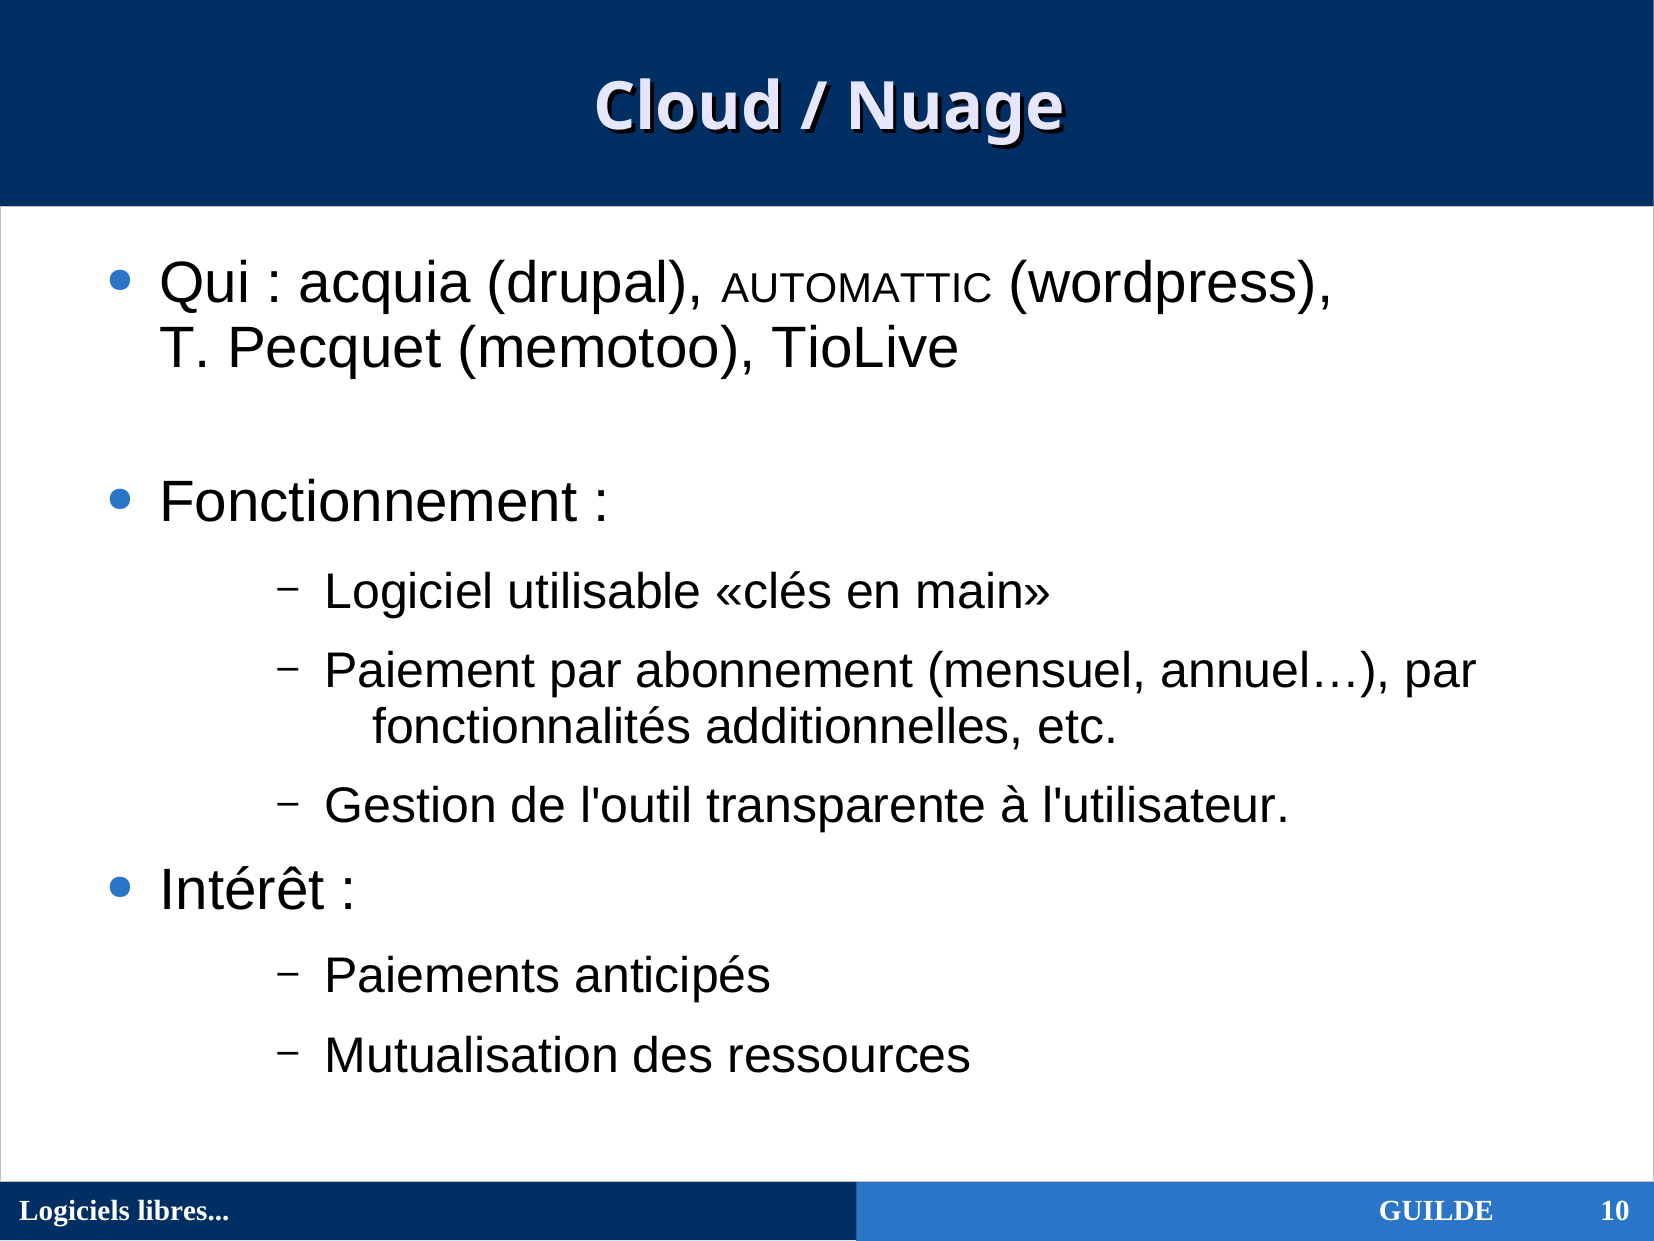

# Cloud / Nuage
Qui : acquia (drupal), AUTOMATTIC (wordpress), T. Pecquet (memotoo), TioLive
Fonctionnement :
Logiciel utilisable «clés en main»
Paiement par abonnement (mensuel, annuel…), par fonctionnalités additionnelles, etc.
Gestion de l'outil transparente à l'utilisateur.
Intérêt :
Paiements anticipés
Mutualisation des ressources
10